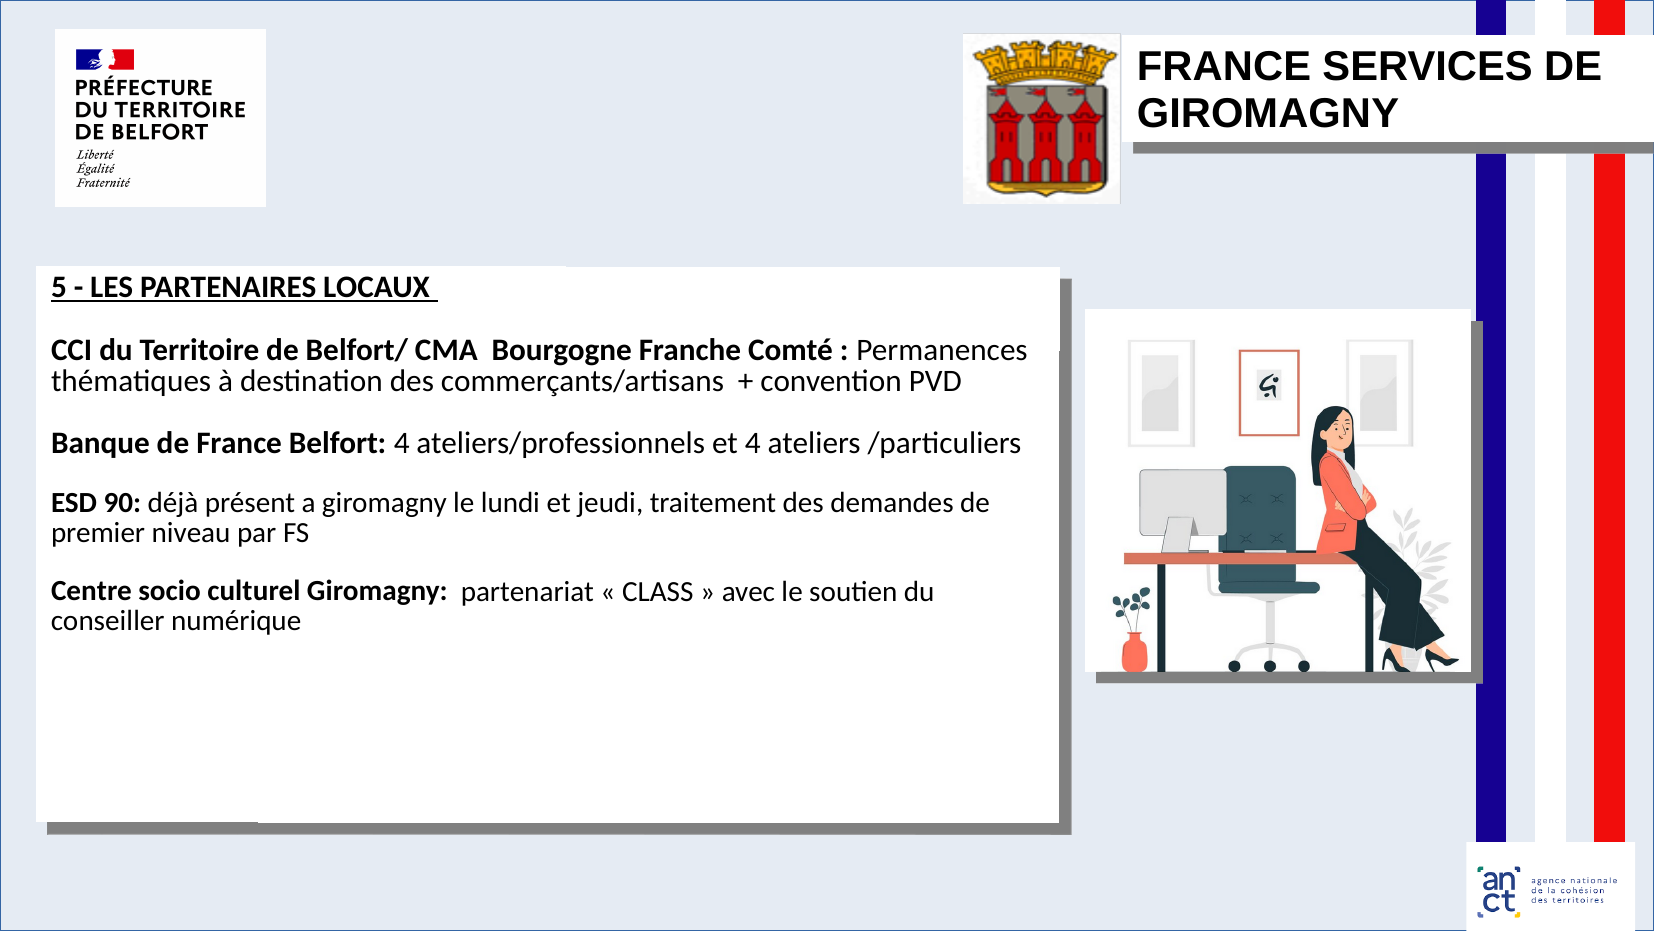

FRANCE SERVICES DE GIROMAGNY
5 - LES PARTENAIRES LOCAUX
CCI du Territoire de Belfort/ CMA Bourgogne Franche Comté : Permanences thématiques à destination des commerçants/artisans + convention PVD
Banque de France Belfort: 4 ateliers/professionnels et 4 ateliers /particuliers
ESD 90: déjà présent a giromagny le lundi et jeudi, traitement des demandes de premier niveau par FS
Centre socio culturel Giromagny: partenariat « CLASS » avec le soutien du conseiller numérique